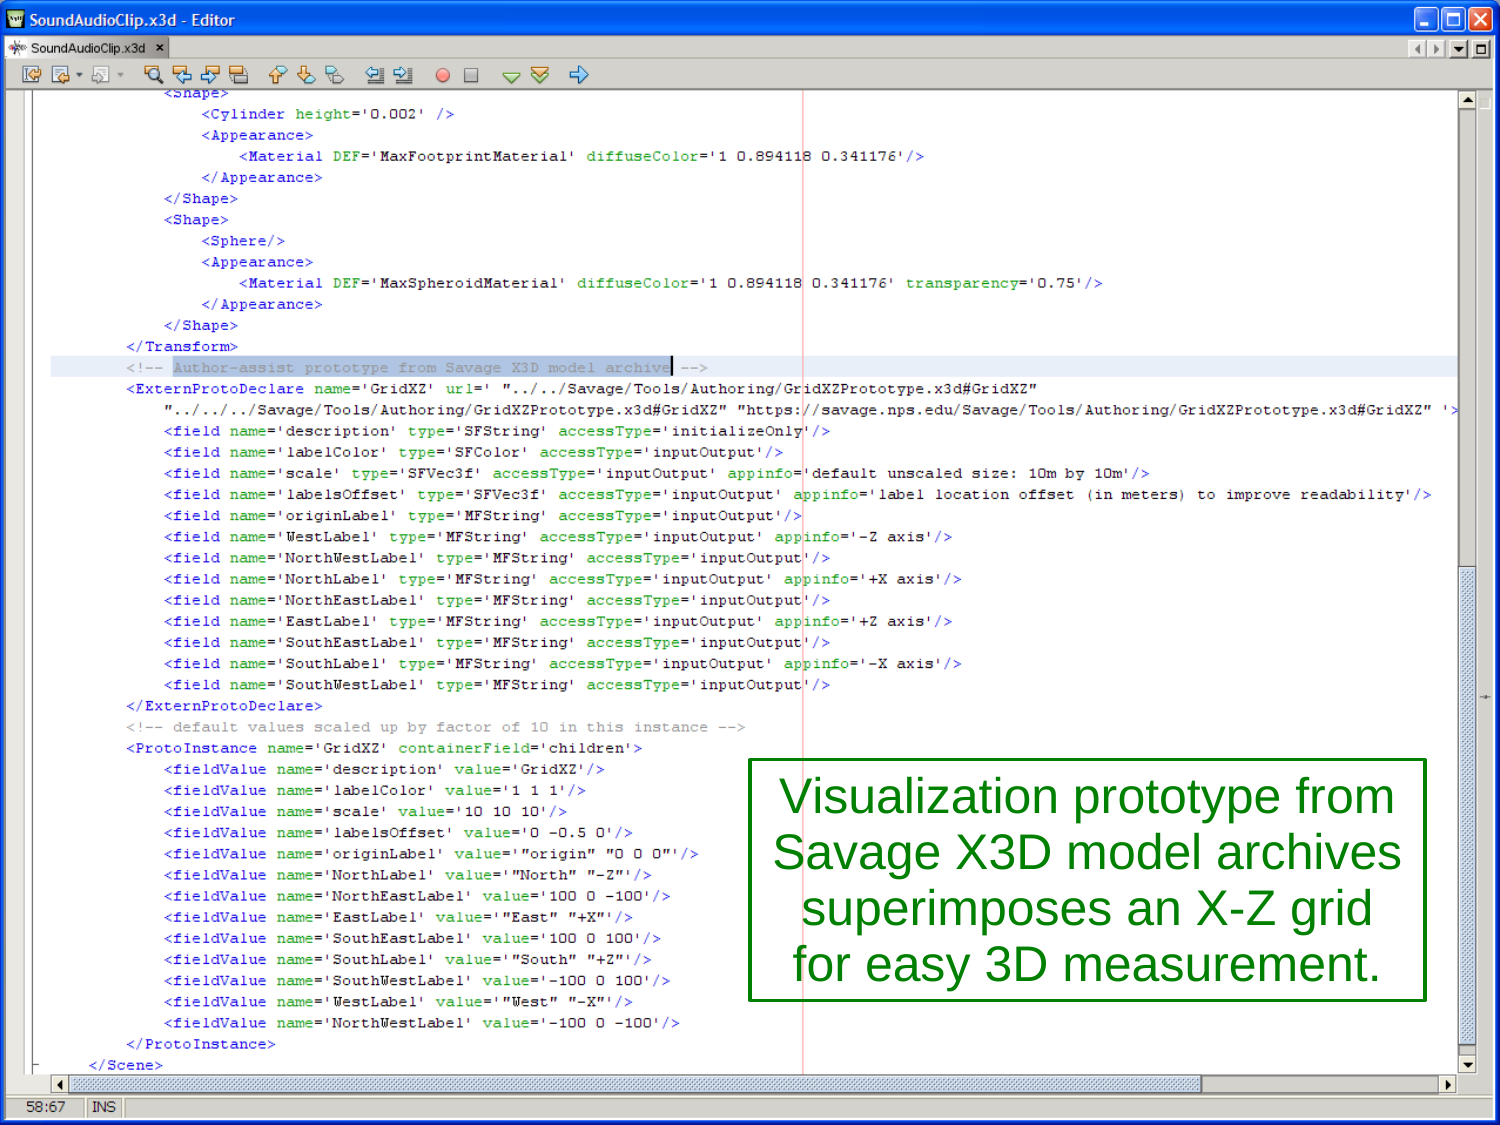

# Sound node X3D-Edit 2
Visualization prototype from Savage X3D model archives superimposes an X-Z grid for easy 3D measurement.